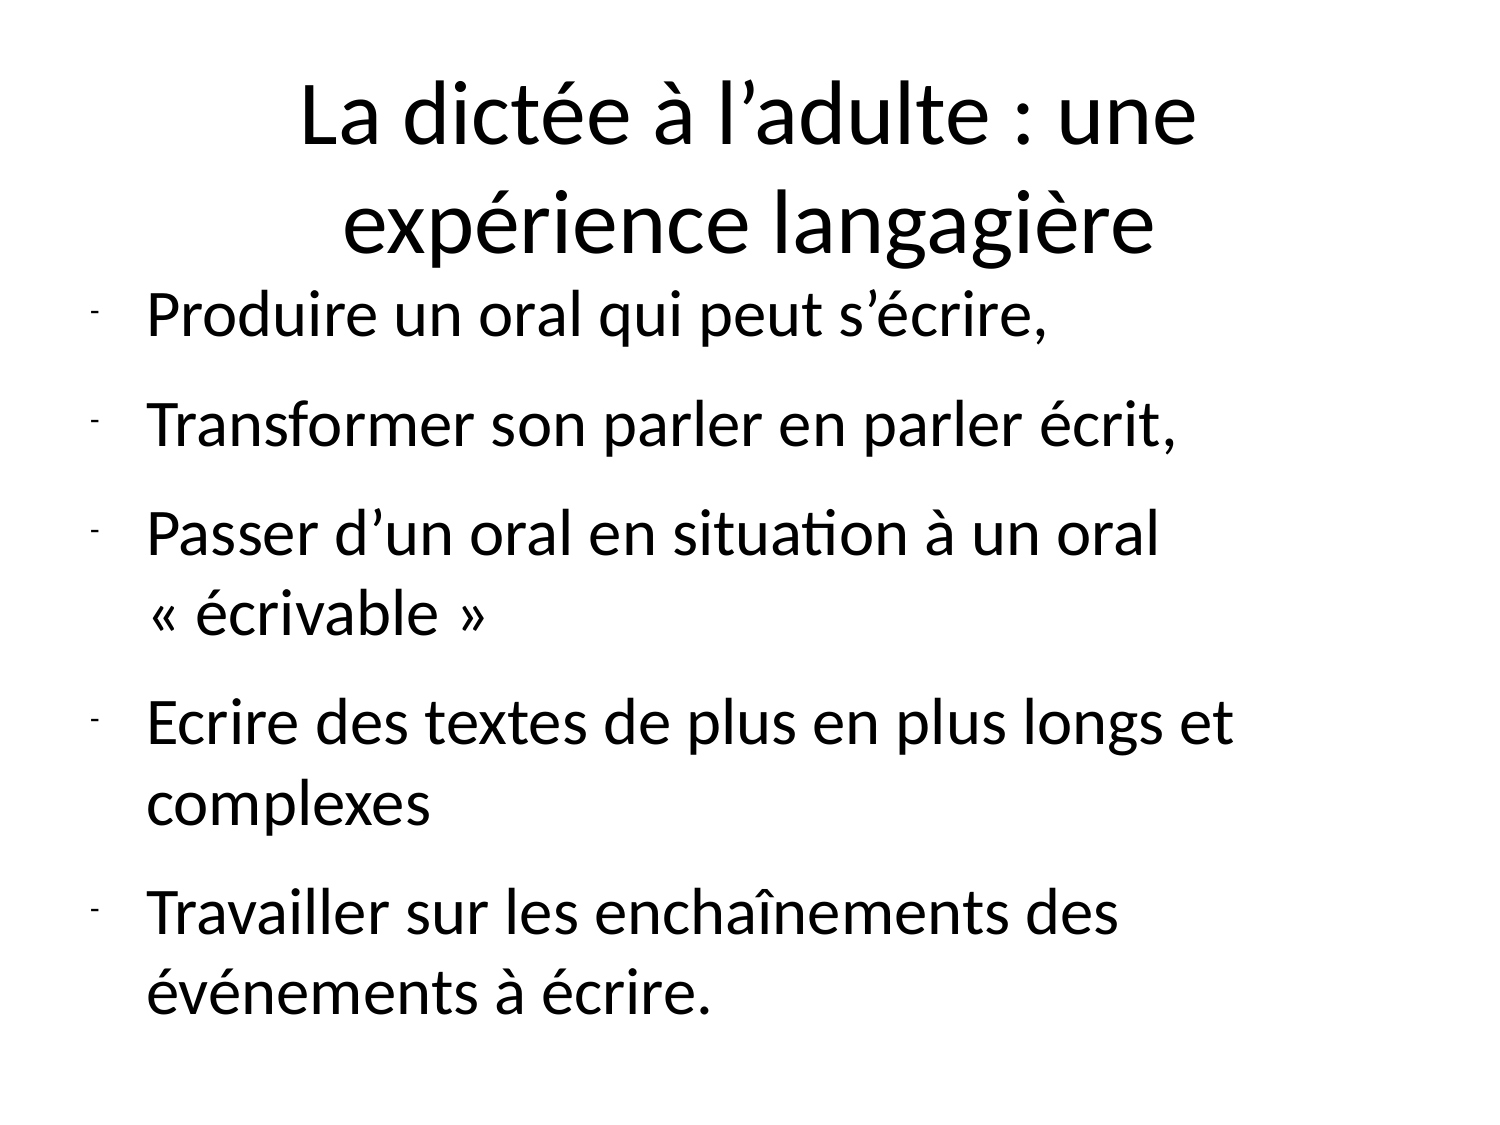

# La dictée à l’adulte : une expérience langagière
Produire un oral qui peut s’écrire,
Transformer son parler en parler écrit,
Passer d’un oral en situation à un oral « écrivable »
Ecrire des textes de plus en plus longs et complexes
Travailler sur les enchaînements des événements à écrire.